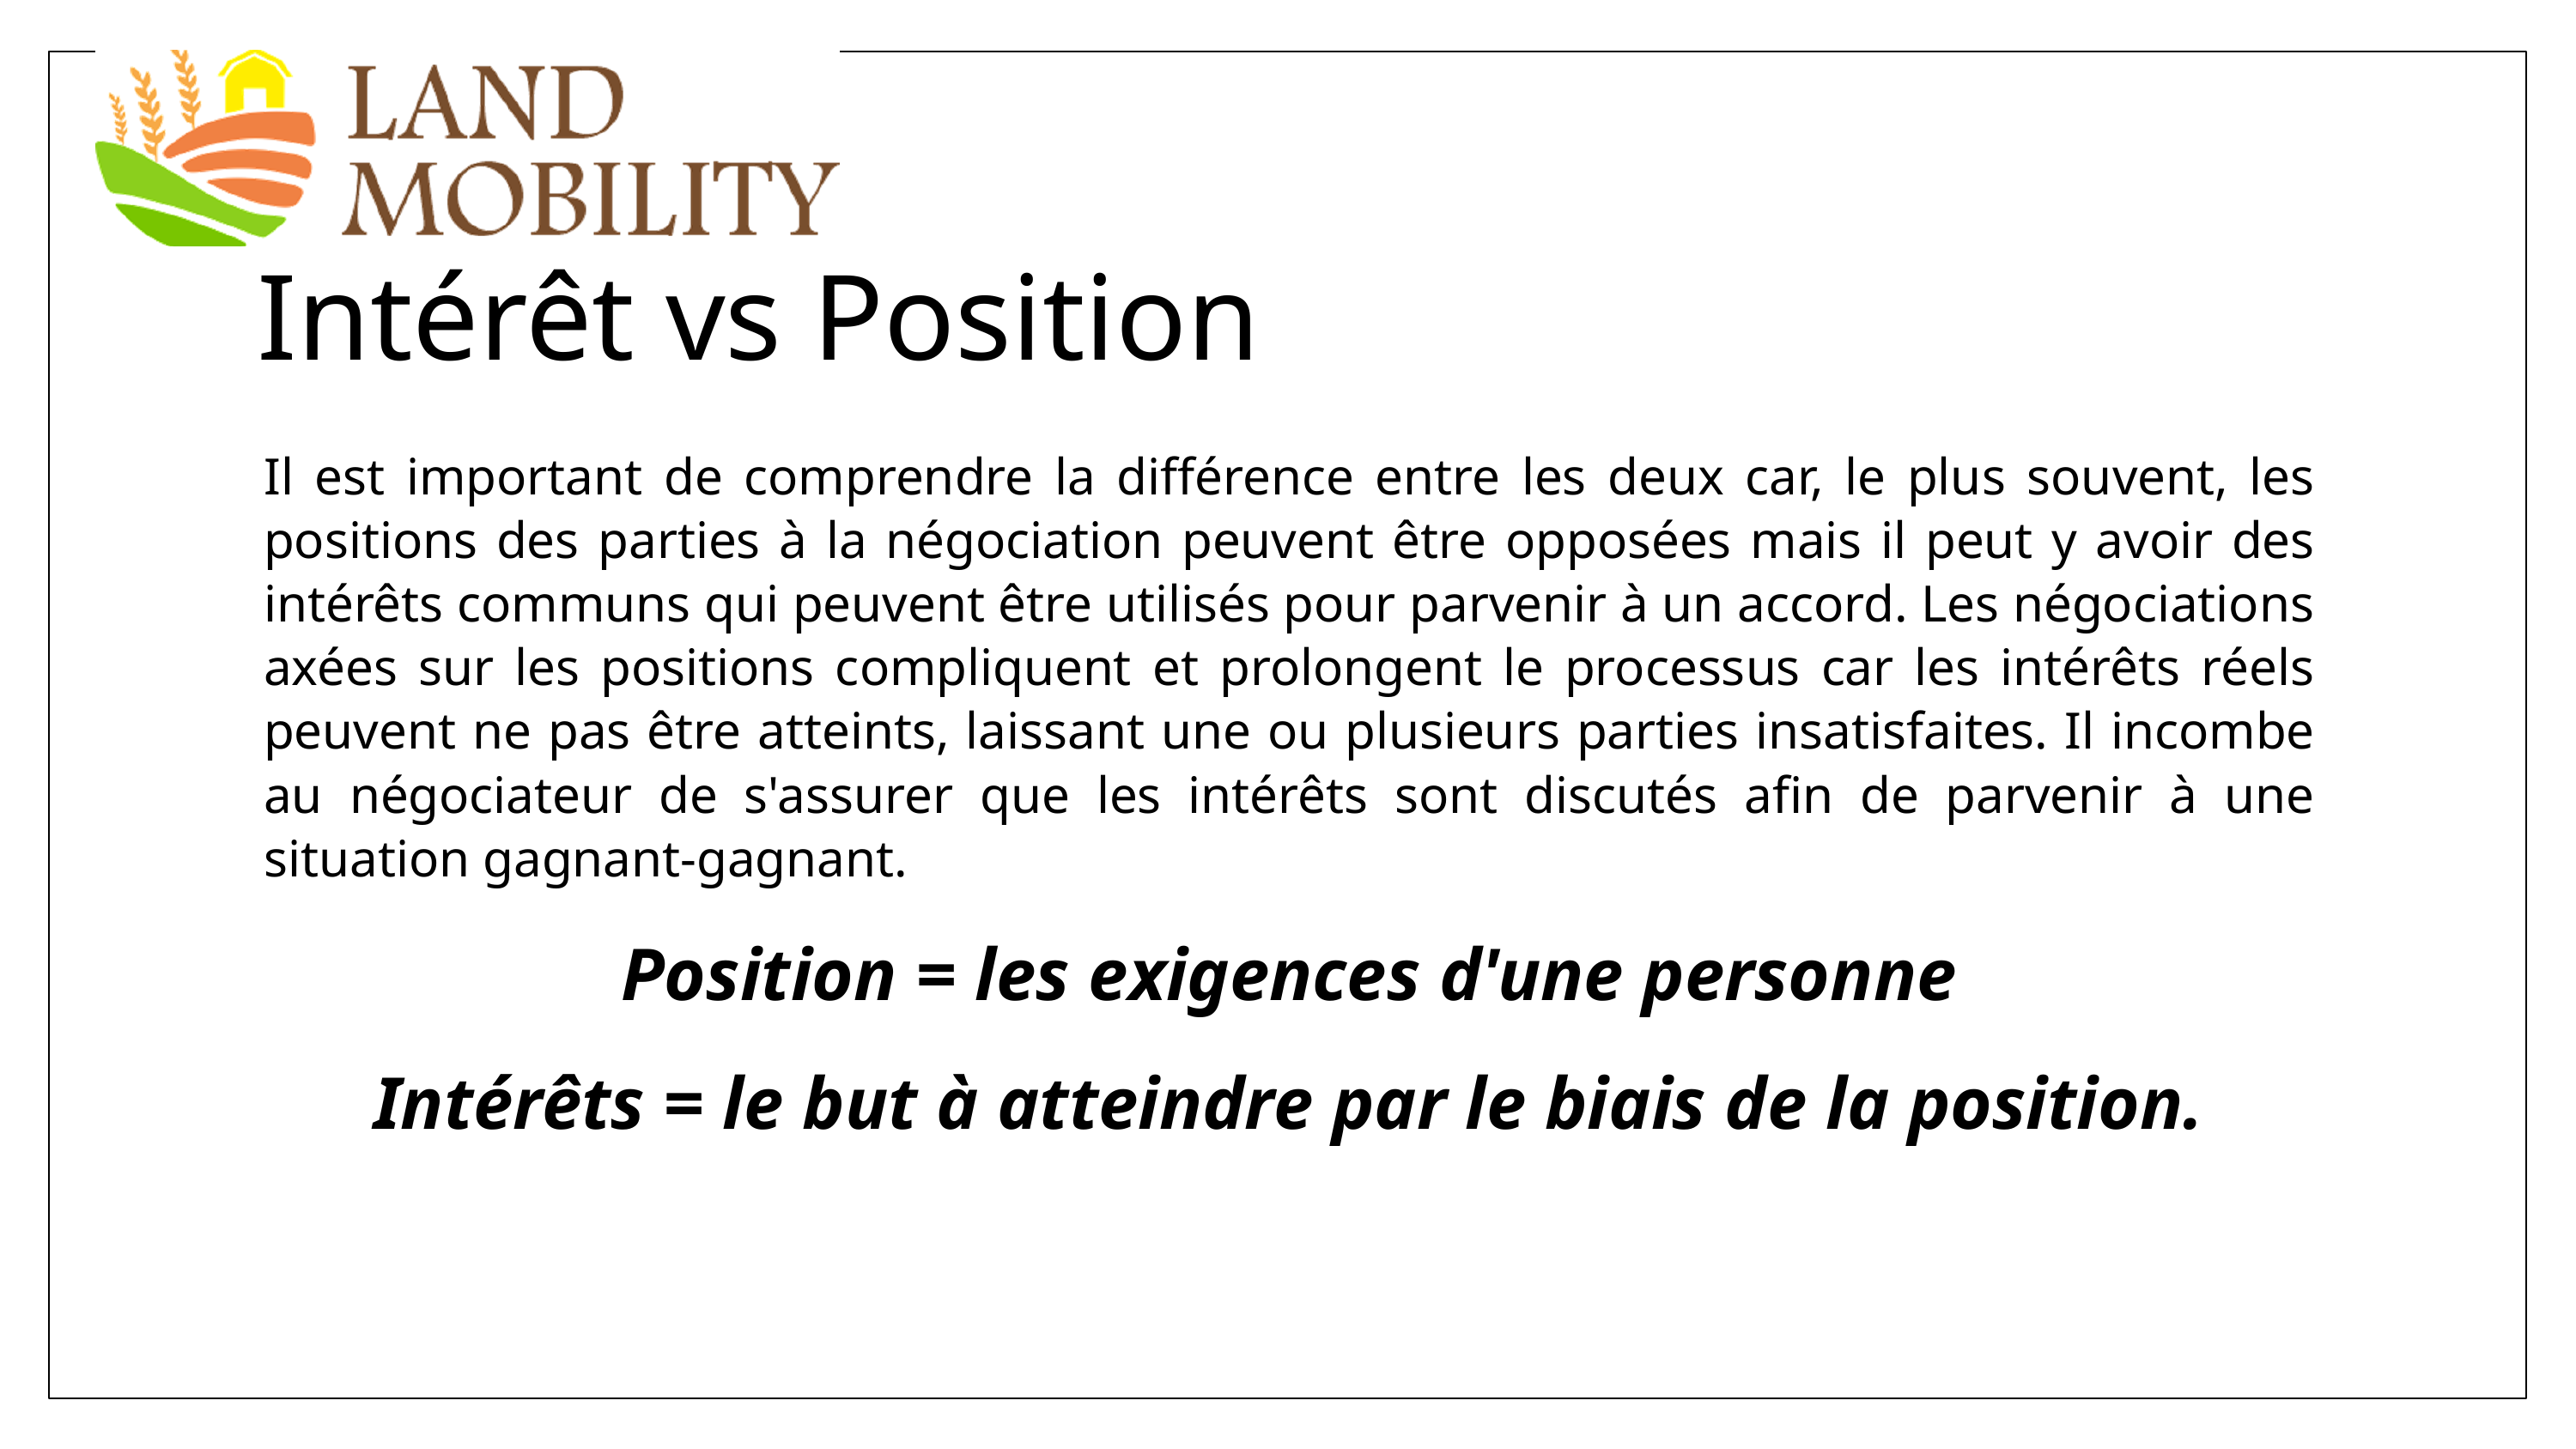

# Intérêt vs Position
Il est important de comprendre la différence entre les deux car, le plus souvent, les positions des parties à la négociation peuvent être opposées mais il peut y avoir des intérêts communs qui peuvent être utilisés pour parvenir à un accord. Les négociations axées sur les positions compliquent et prolongent le processus car les intérêts réels peuvent ne pas être atteints, laissant une ou plusieurs parties insatisfaites. Il incombe au négociateur de s'assurer que les intérêts sont discutés afin de parvenir à une situation gagnant-gagnant.
Position = les exigences d'une personne
Intérêts = le but à atteindre par le biais de la position.